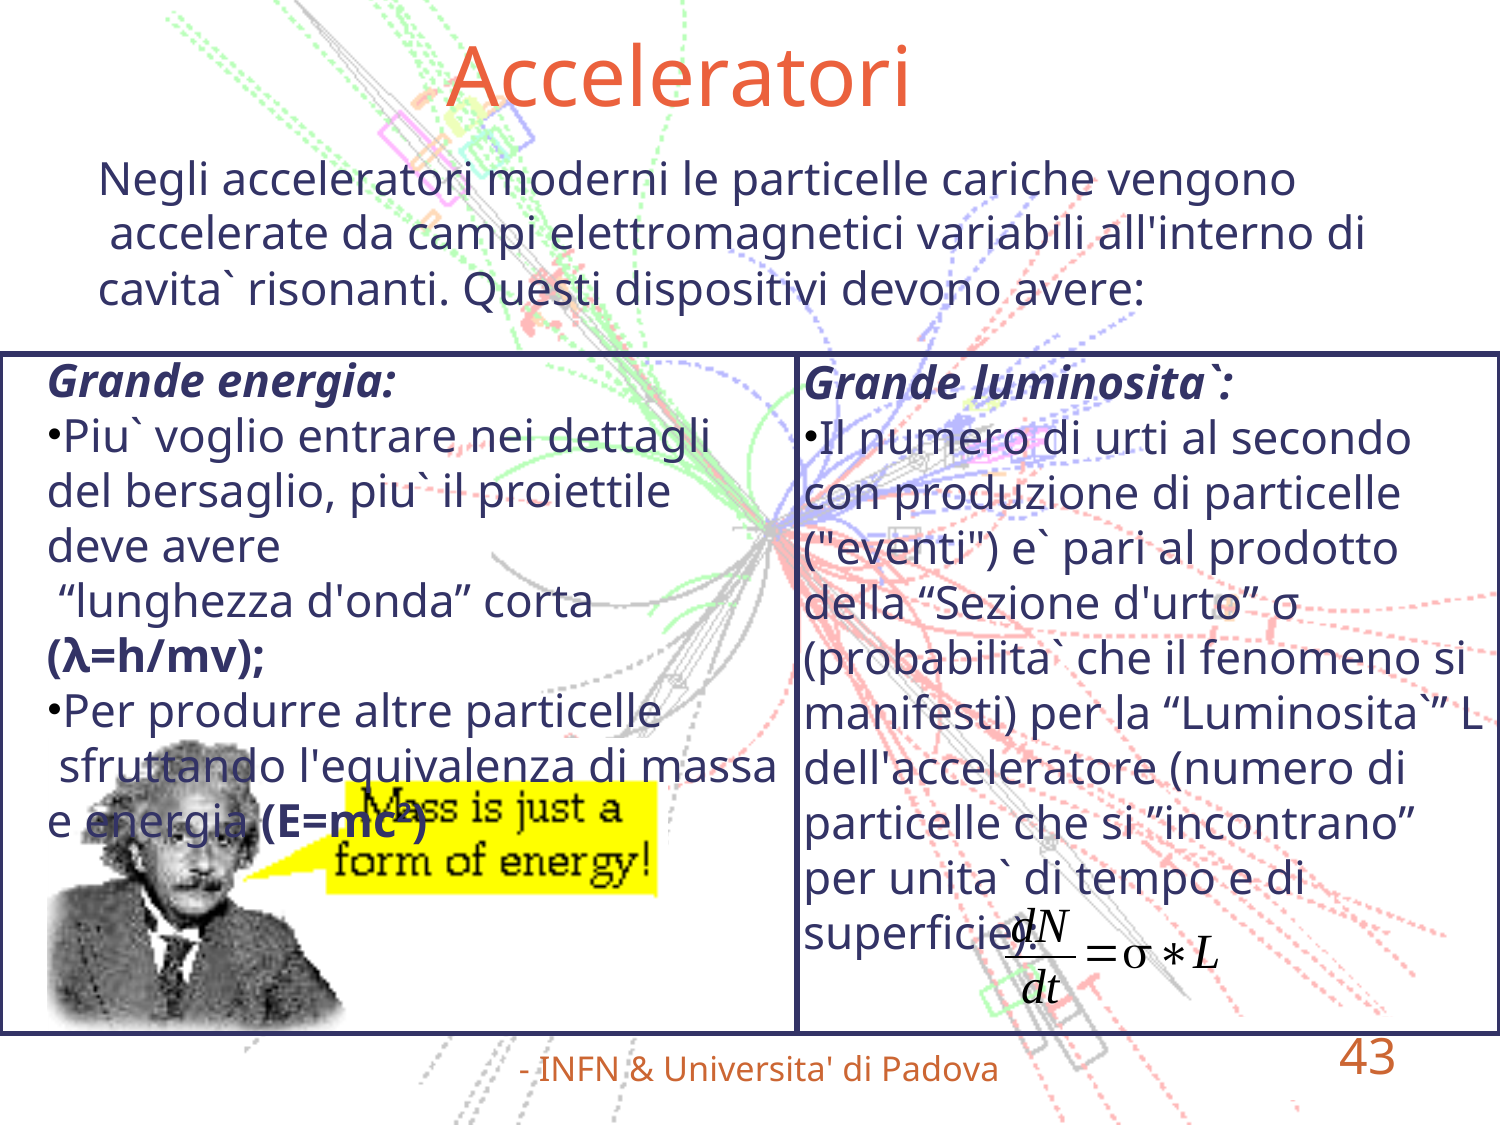

# Acceleratori
Negli acceleratori moderni le particelle cariche vengono
 accelerate da campi elettromagnetici variabili all'interno di cavita` risonanti. Questi dispositivi devono avere:
Grande luminosita`:
Il numero di urti al secondo con produzione di particelle ("eventi") e` pari al prodotto della “Sezione d'urto” σ (probabilita` che il fenomeno si manifesti) per la “Luminosita`” L dell'acceleratore (numero di particelle che si ”incontrano” per unita` di tempo e di superficie):
Grande energia:
Piu` voglio entrare nei dettagli del bersaglio, piu` il proiettile deve avere
 “lunghezza d'onda” corta (λ=h/mv);
Per produrre altre particelle
 sfruttando l'equivalenza di massa e energia (E=mc2)